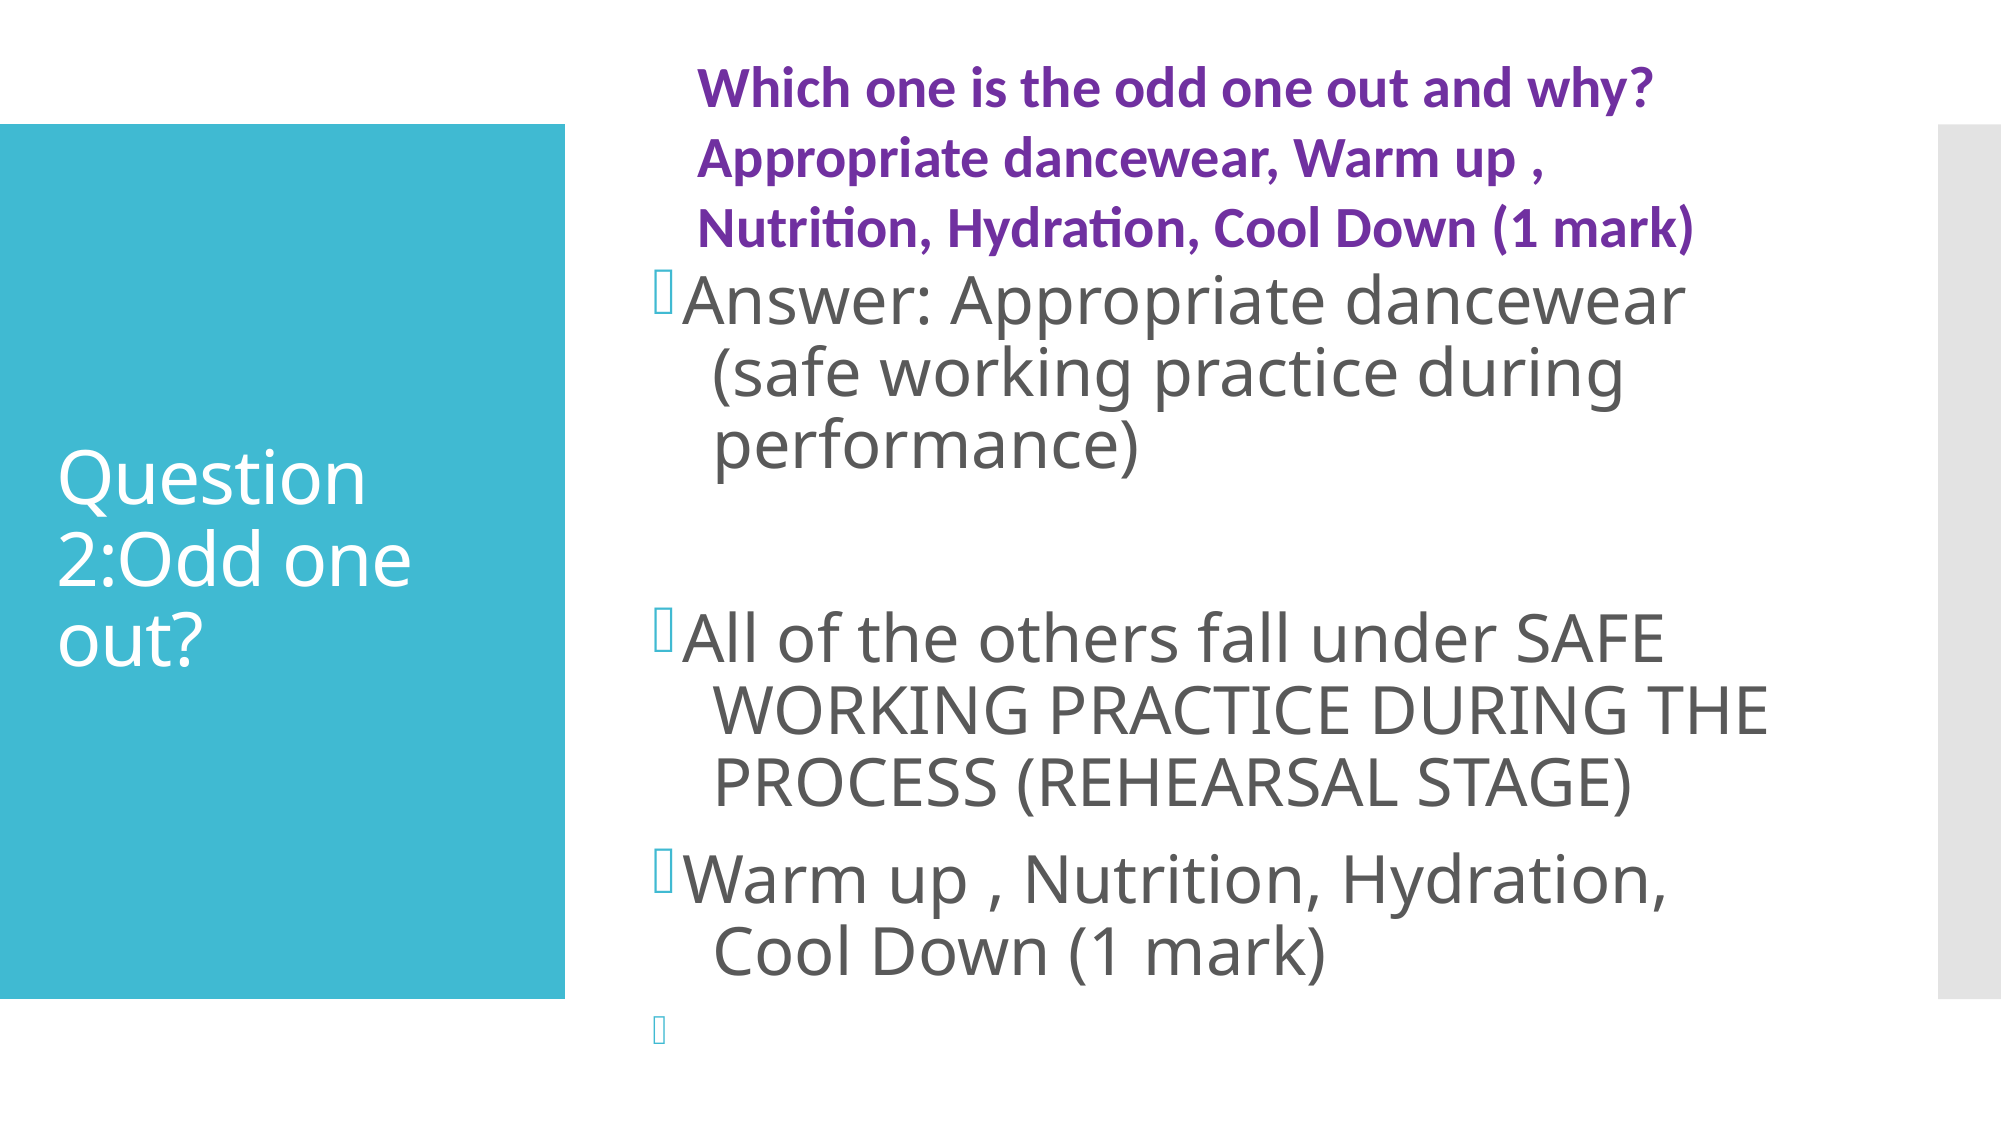

Which one is the odd one out and why? Appropriate dancewear, Warm up , Nutrition, Hydration, Cool Down (1 mark)
# Question 2:Odd one out?
Answer: Appropriate dancewear (safe working practice during performance)
All of the others fall under SAFE WORKING PRACTICE DURING THE PROCESS (REHEARSAL STAGE)
Warm up , Nutrition, Hydration, Cool Down (1 mark)